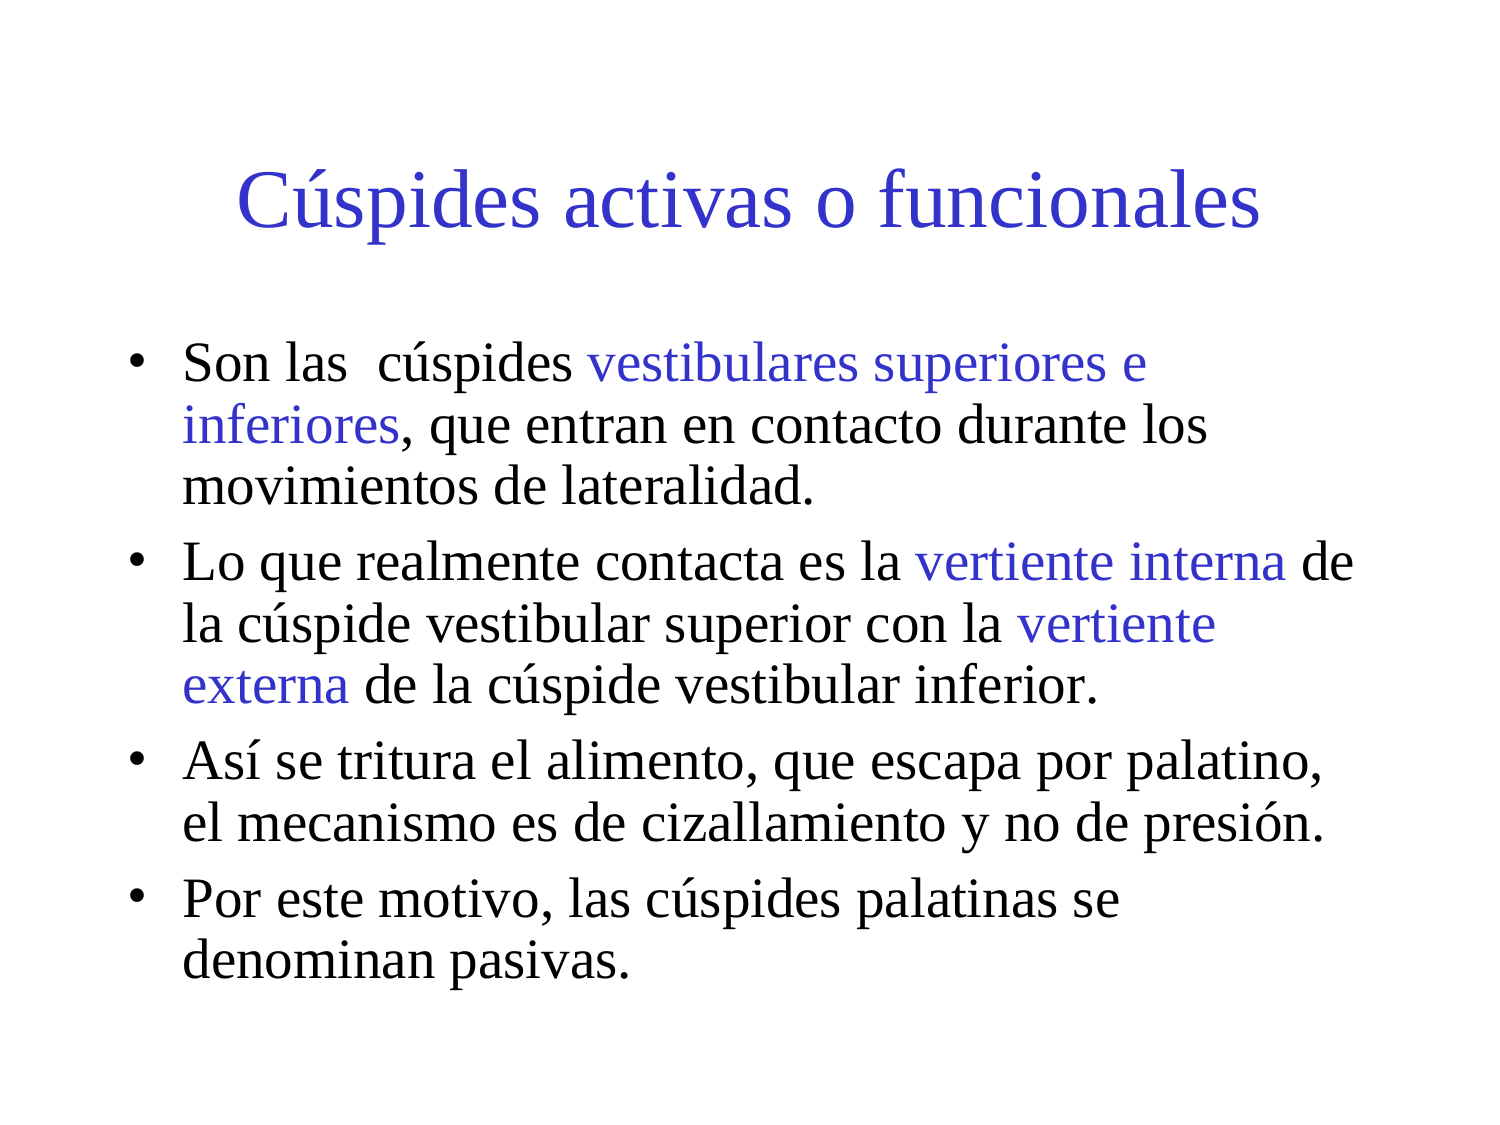

# Cúspides activas o funcionales
Son las cúspides vestibulares superiores e inferiores, que entran en contacto durante los movimientos de lateralidad.
Lo que realmente contacta es la vertiente interna de la cúspide vestibular superior con la vertiente externa de la cúspide vestibular inferior.
Así se tritura el alimento, que escapa por palatino, el mecanismo es de cizallamiento y no de presión.
Por este motivo, las cúspides palatinas se denominan pasivas.